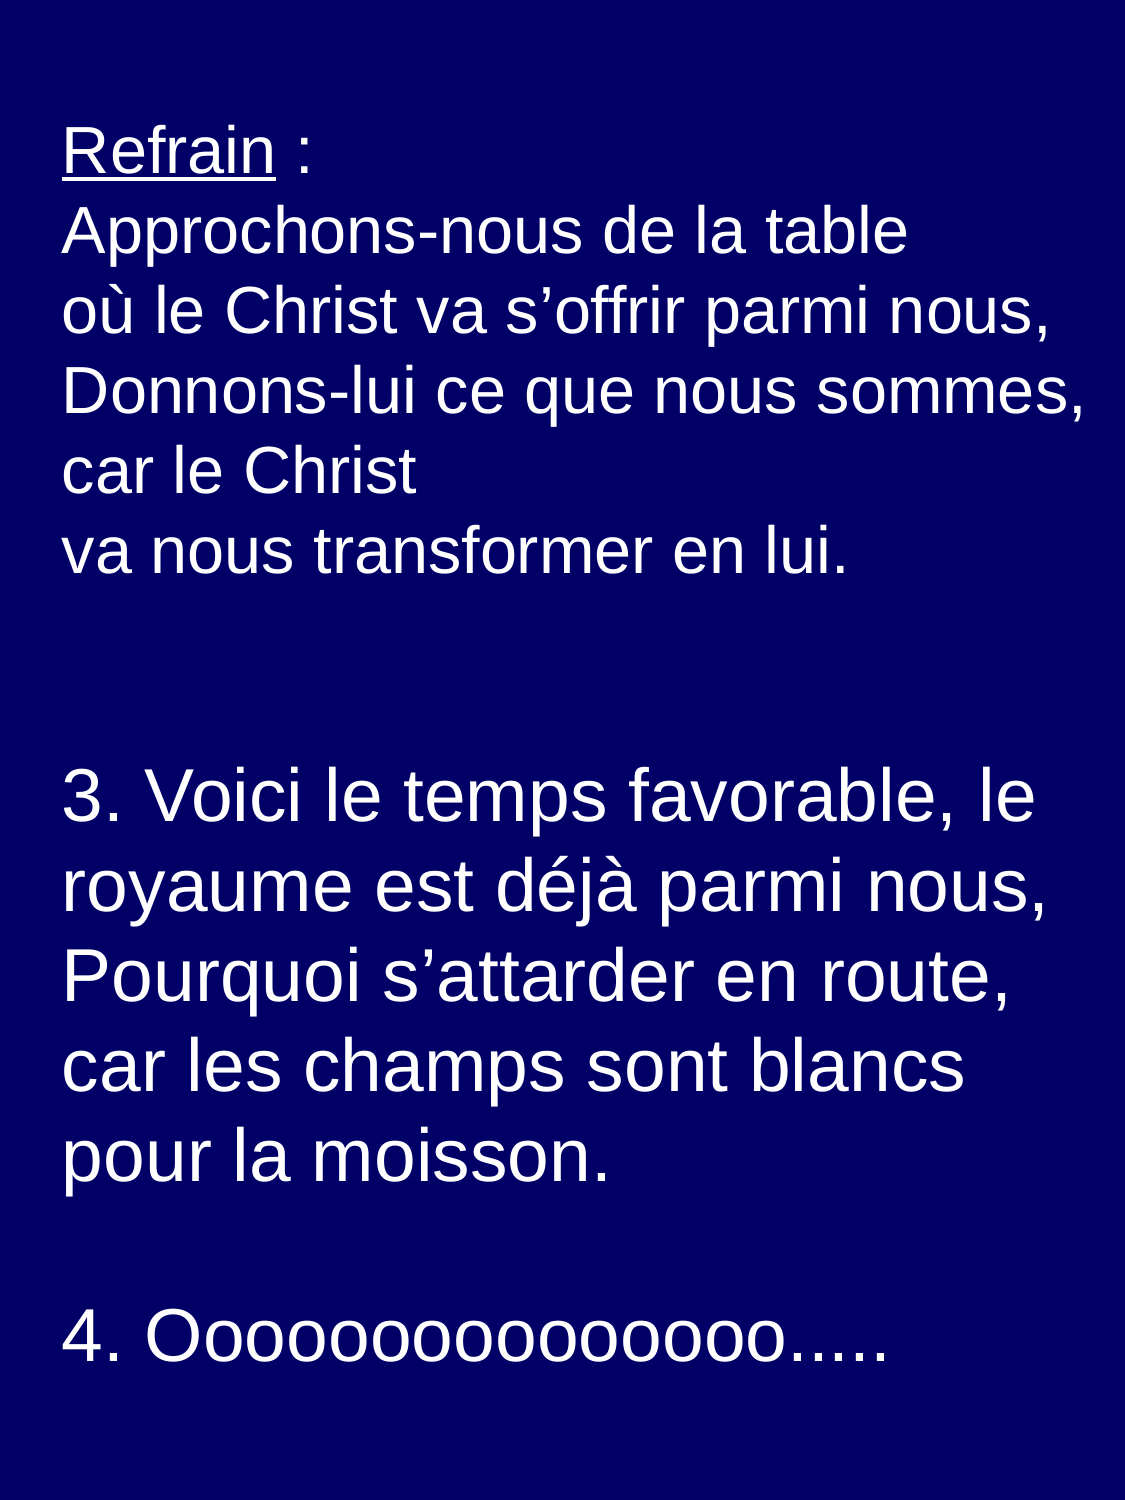

Refrain :
Approchons-nous de la table
où le Christ va s’offrir parmi nous,
Donnons-lui ce que nous sommes, car le Christ
va nous transformer en lui.
3. Voici le temps favorable, le royaume est déjà parmi nous,
Pourquoi s’attarder en route, car les champs sont blancs pour la moisson.
4. Ooooooooooooooo.....